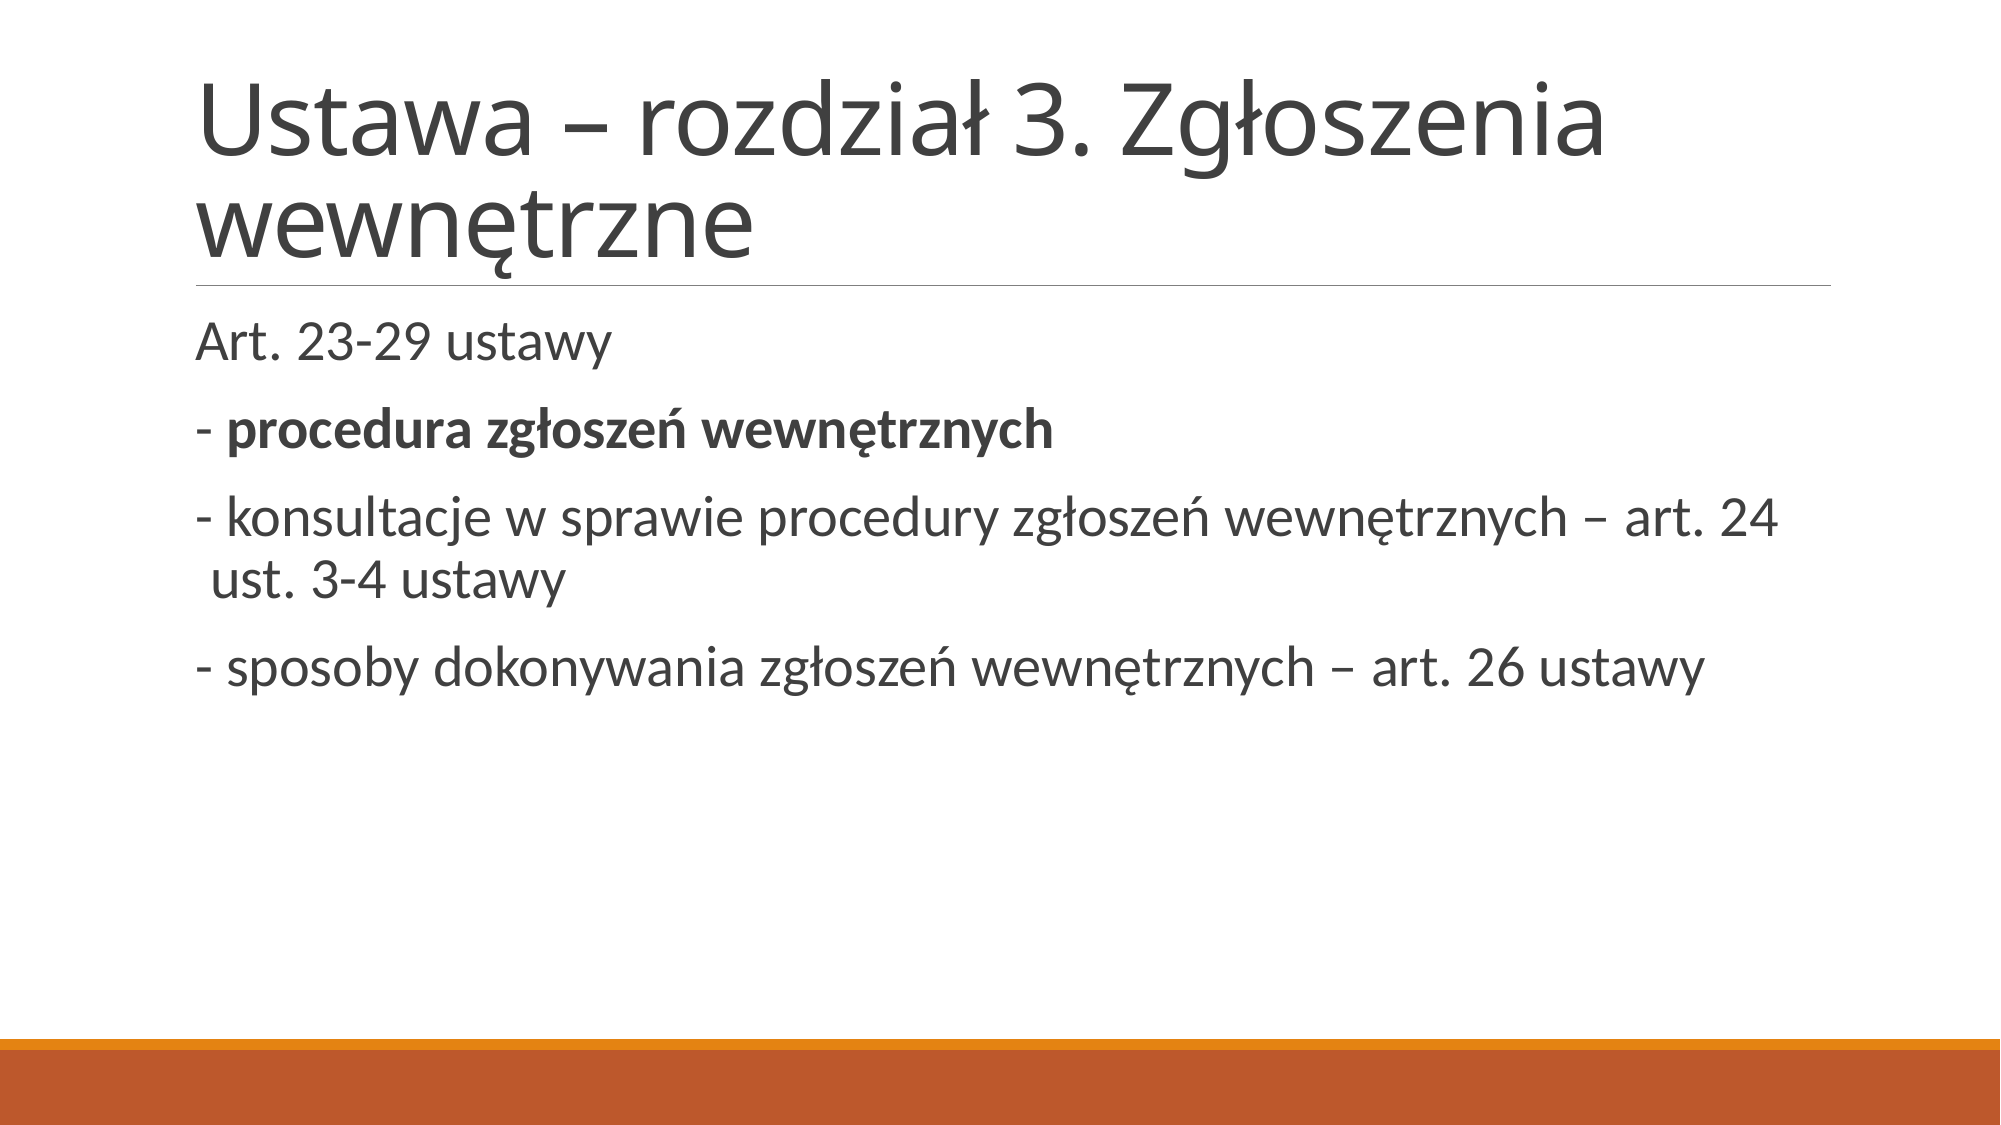

# Ustawa – rozdział 3. Zgłoszenia wewnętrzne
Art. 23-29 ustawy
- procedura zgłoszeń wewnętrznych
- konsultacje w sprawie procedury zgłoszeń wewnętrznych – art. 24 ust. 3-4 ustawy
- sposoby dokonywania zgłoszeń wewnętrznych – art. 26 ustawy